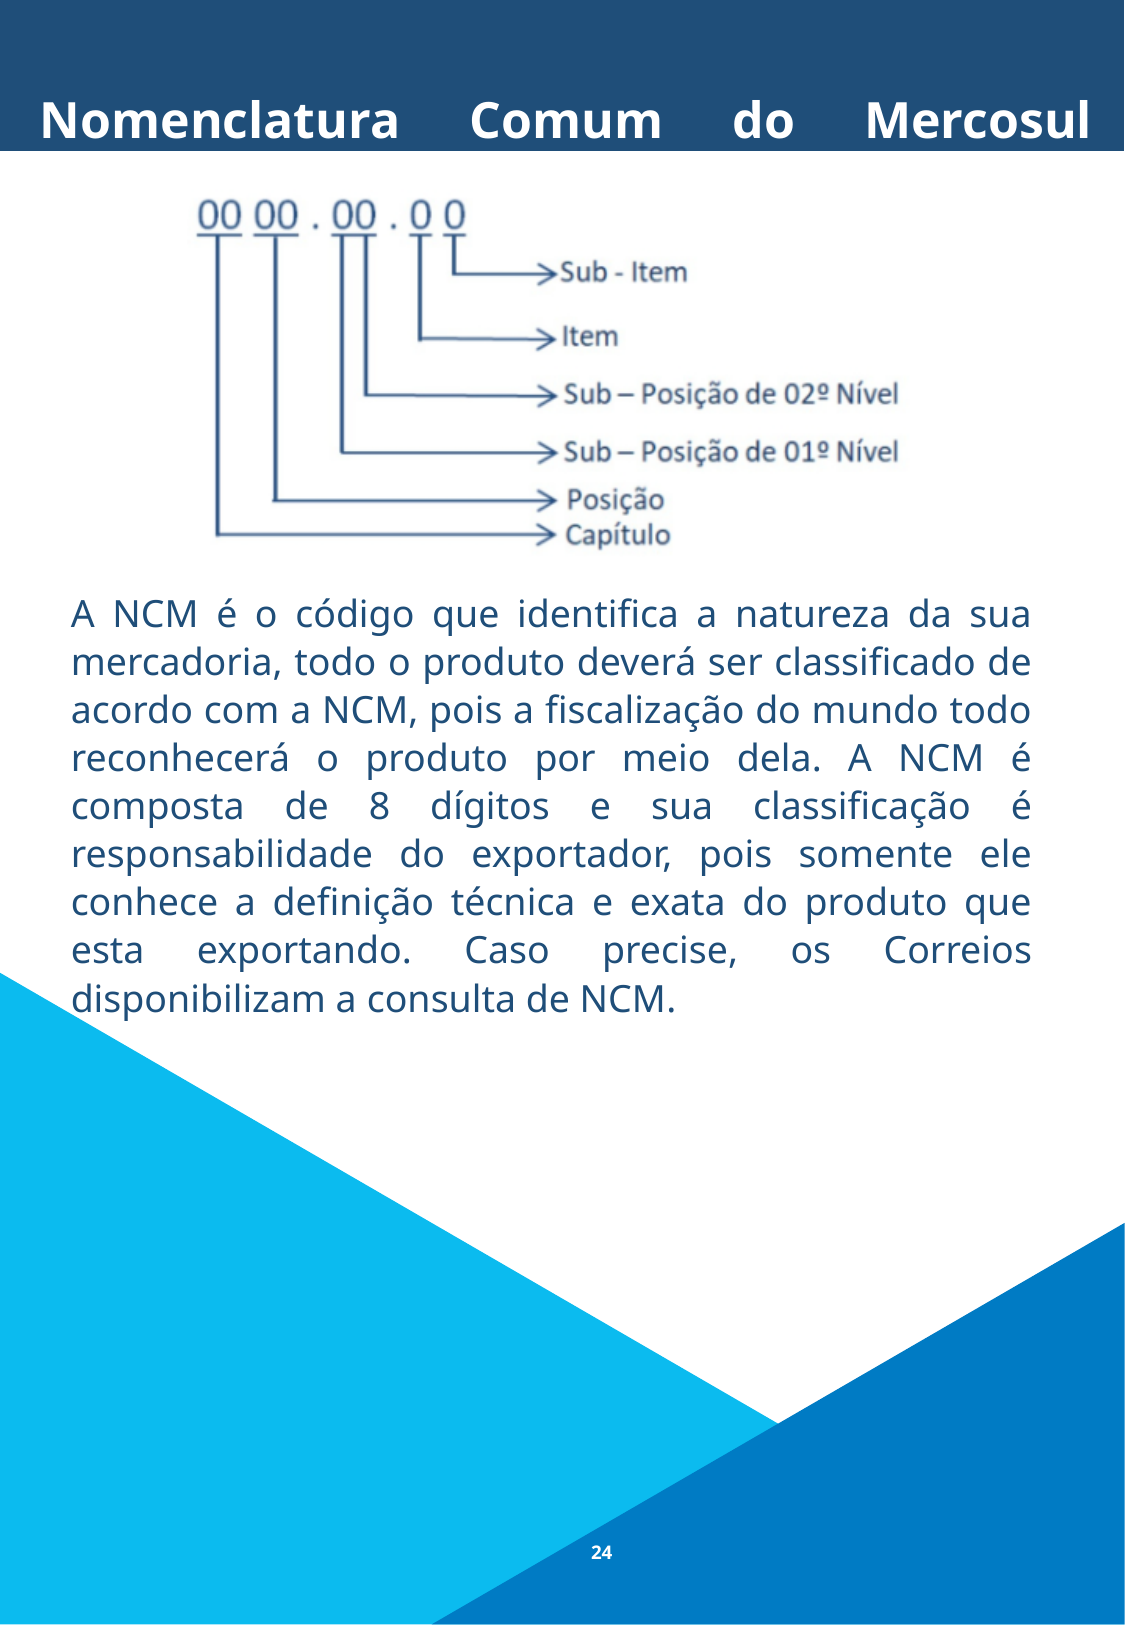

Nomenclatura Comum do Mercosul (NCM)
A NCM é o código que identifica a natureza da sua mercadoria, todo o produto deverá ser classificado de acordo com a NCM, pois a fiscalização do mundo todo reconhecerá o produto por meio dela. A NCM é composta de 8 dígitos e sua classificação é responsabilidade do exportador, pois somente ele conhece a definição técnica e exata do produto que esta exportando. Caso precise, os Correios disponibilizam a consulta de NCM.